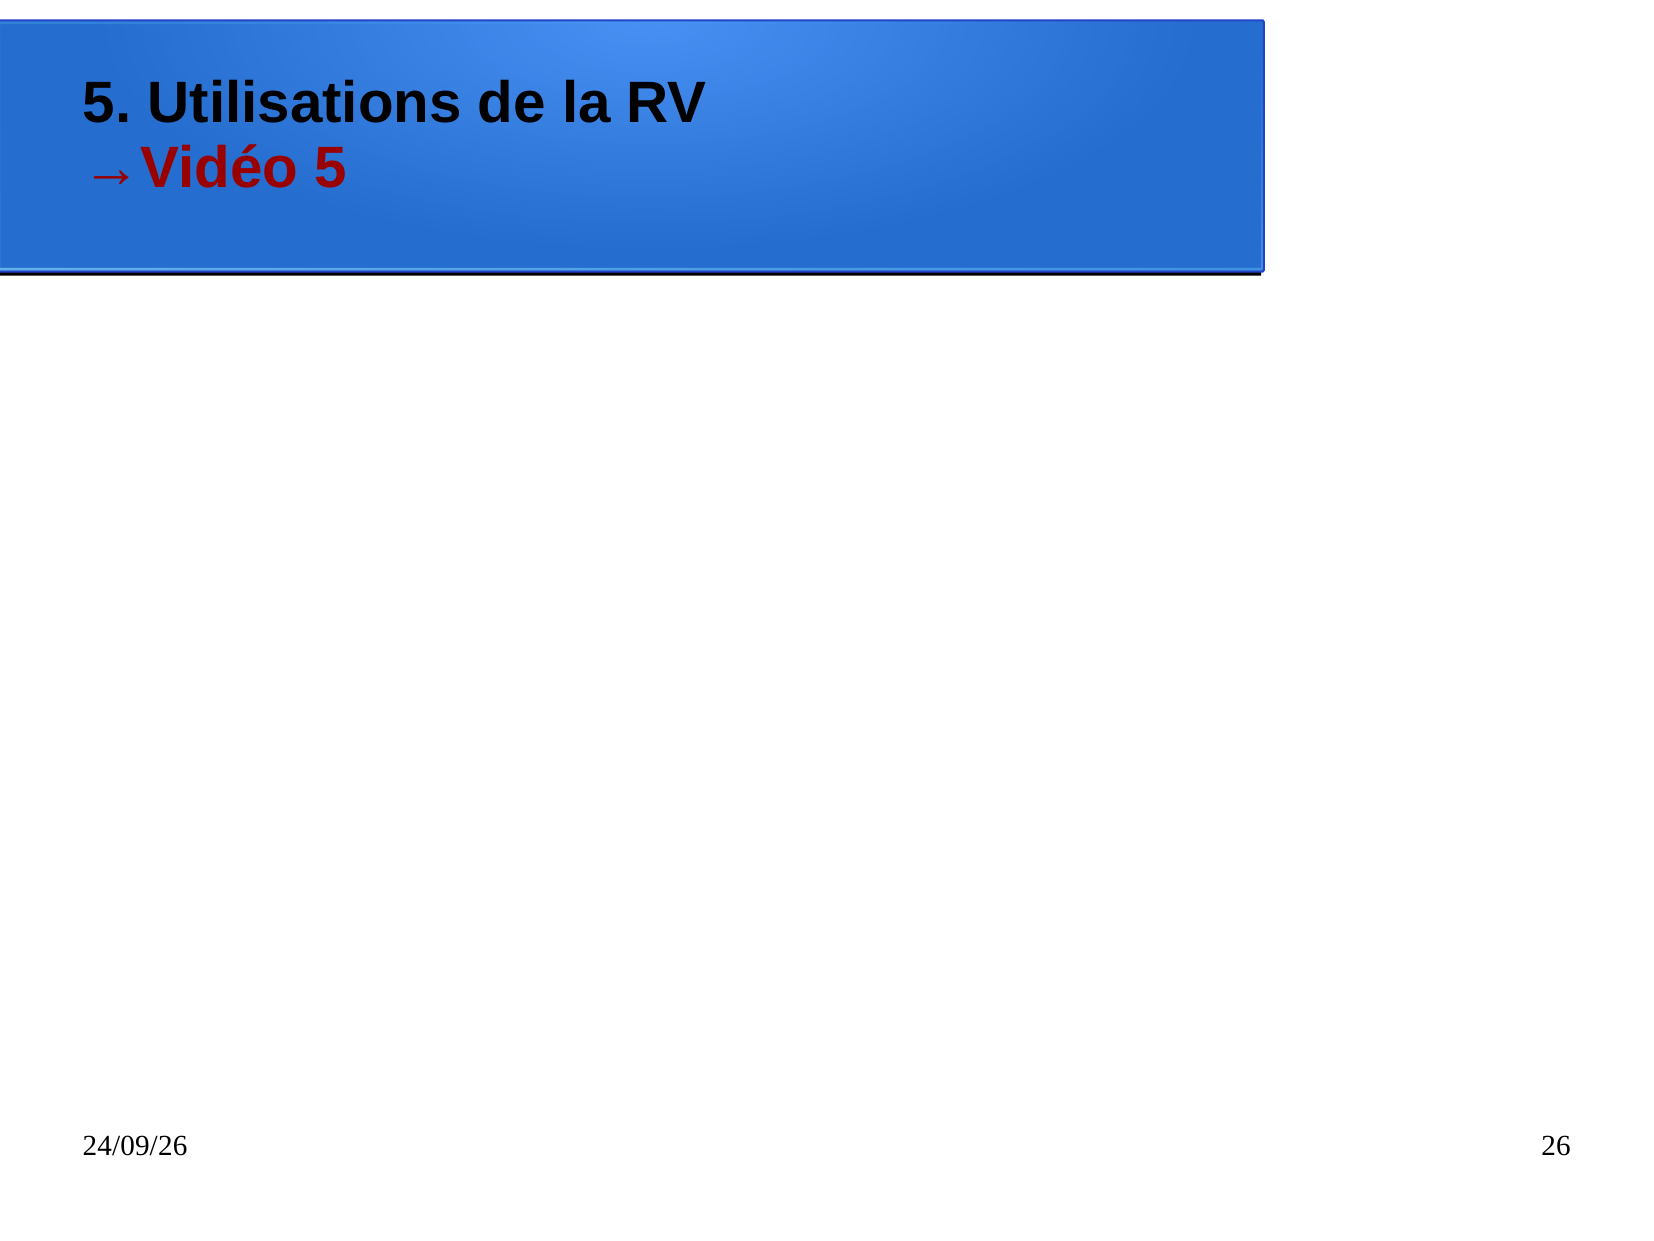

# 5. Utilisations de la RV →Vidéo 5
26